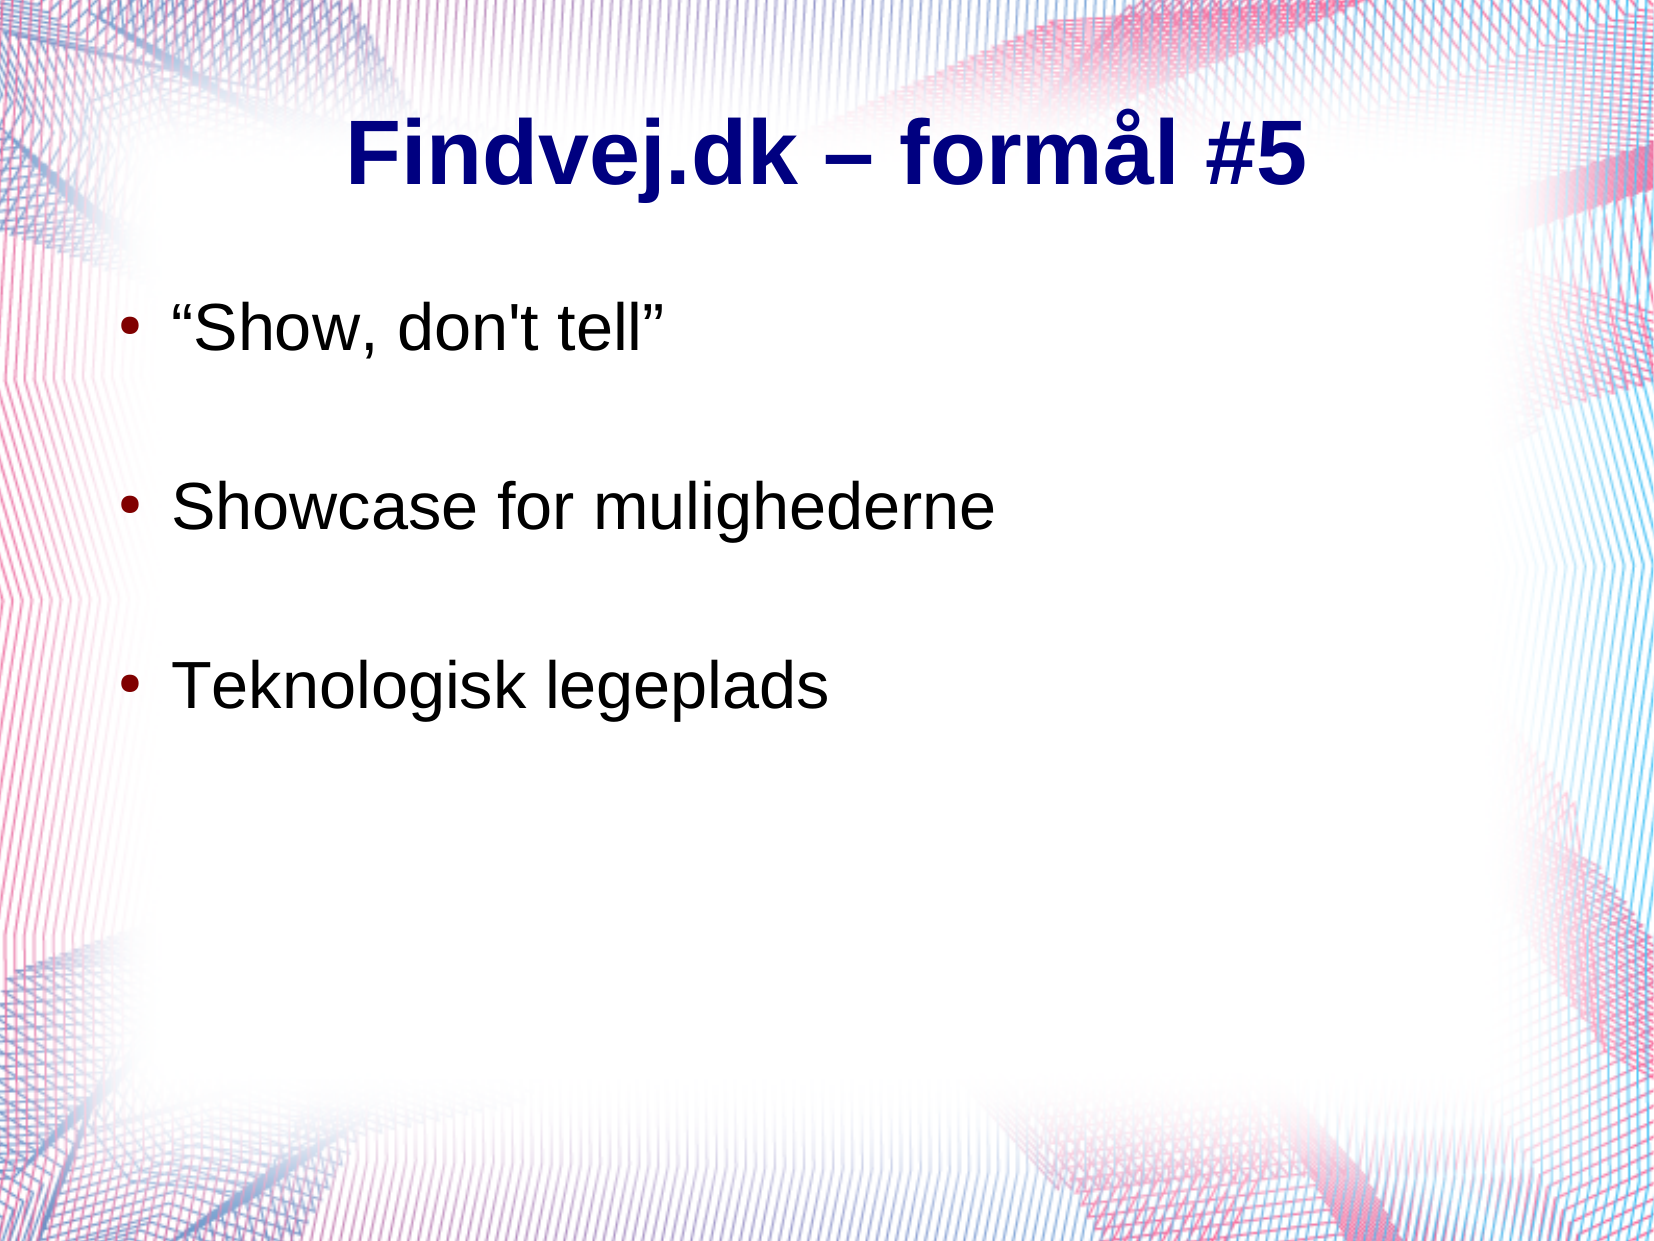

# Findvej.dk – formål #5
“Show, don't tell”
Showcase for mulighederne
Teknologisk legeplads